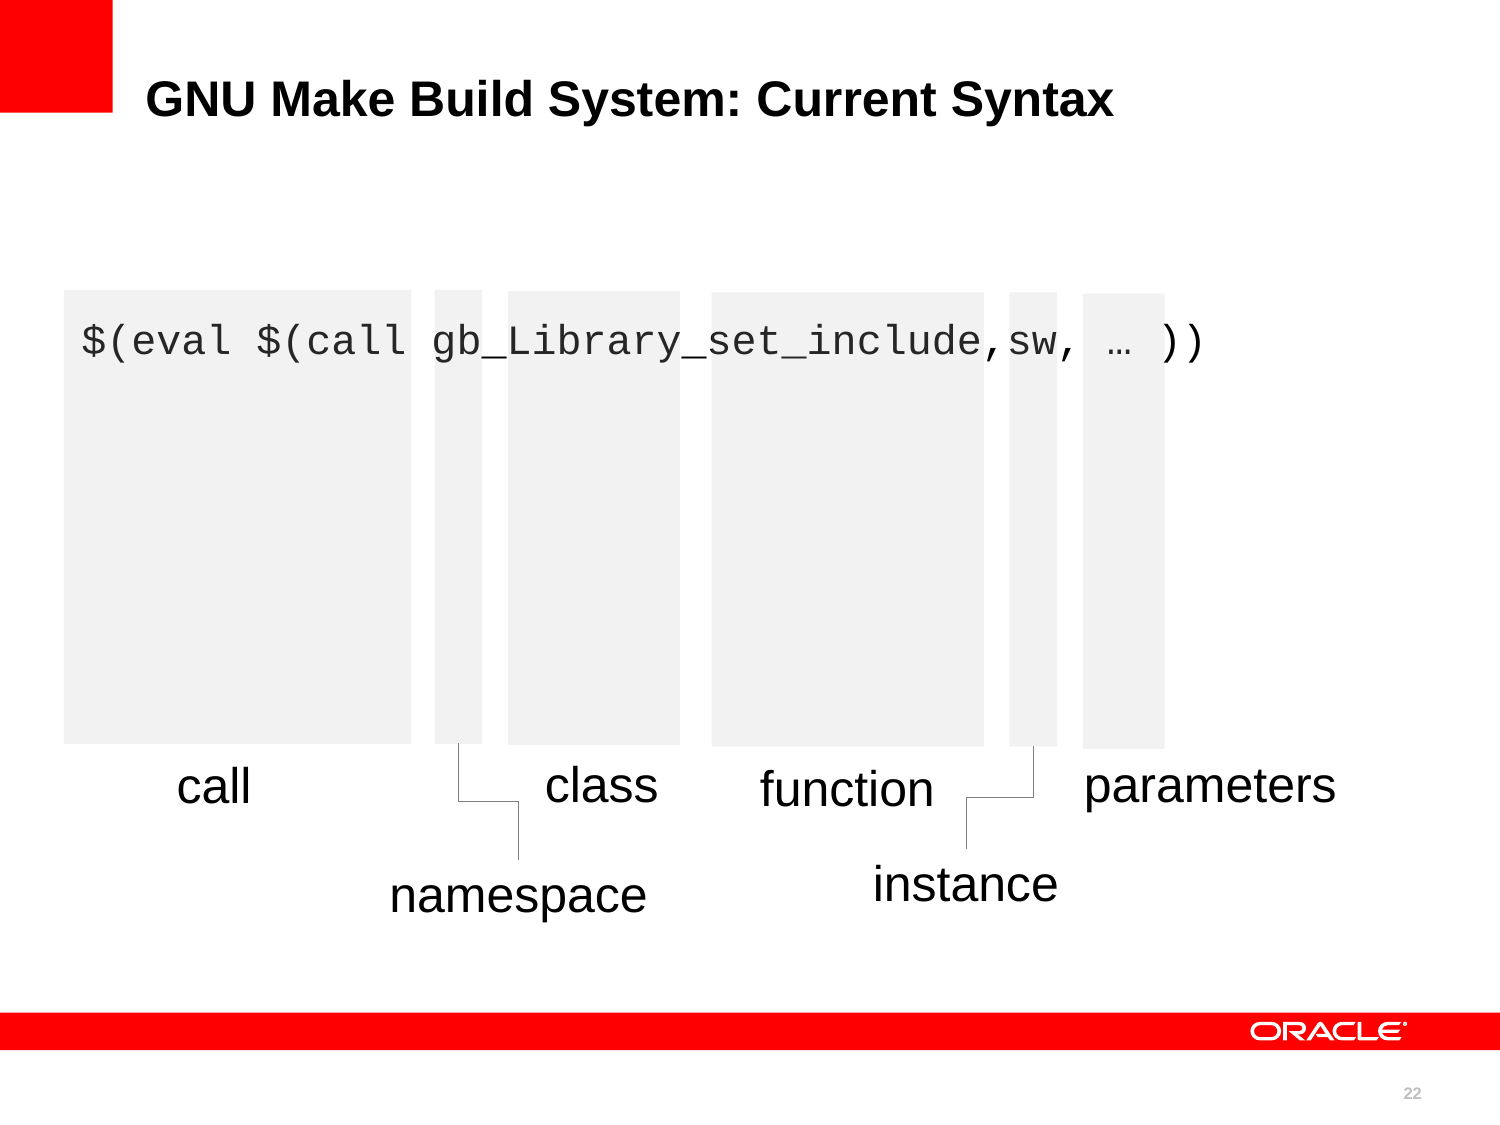

# GNU Make Build System: Current Syntax
$(eval $(call gb_Library_set_include,sw, … ))
class
parameters
call
function
instance
namespace